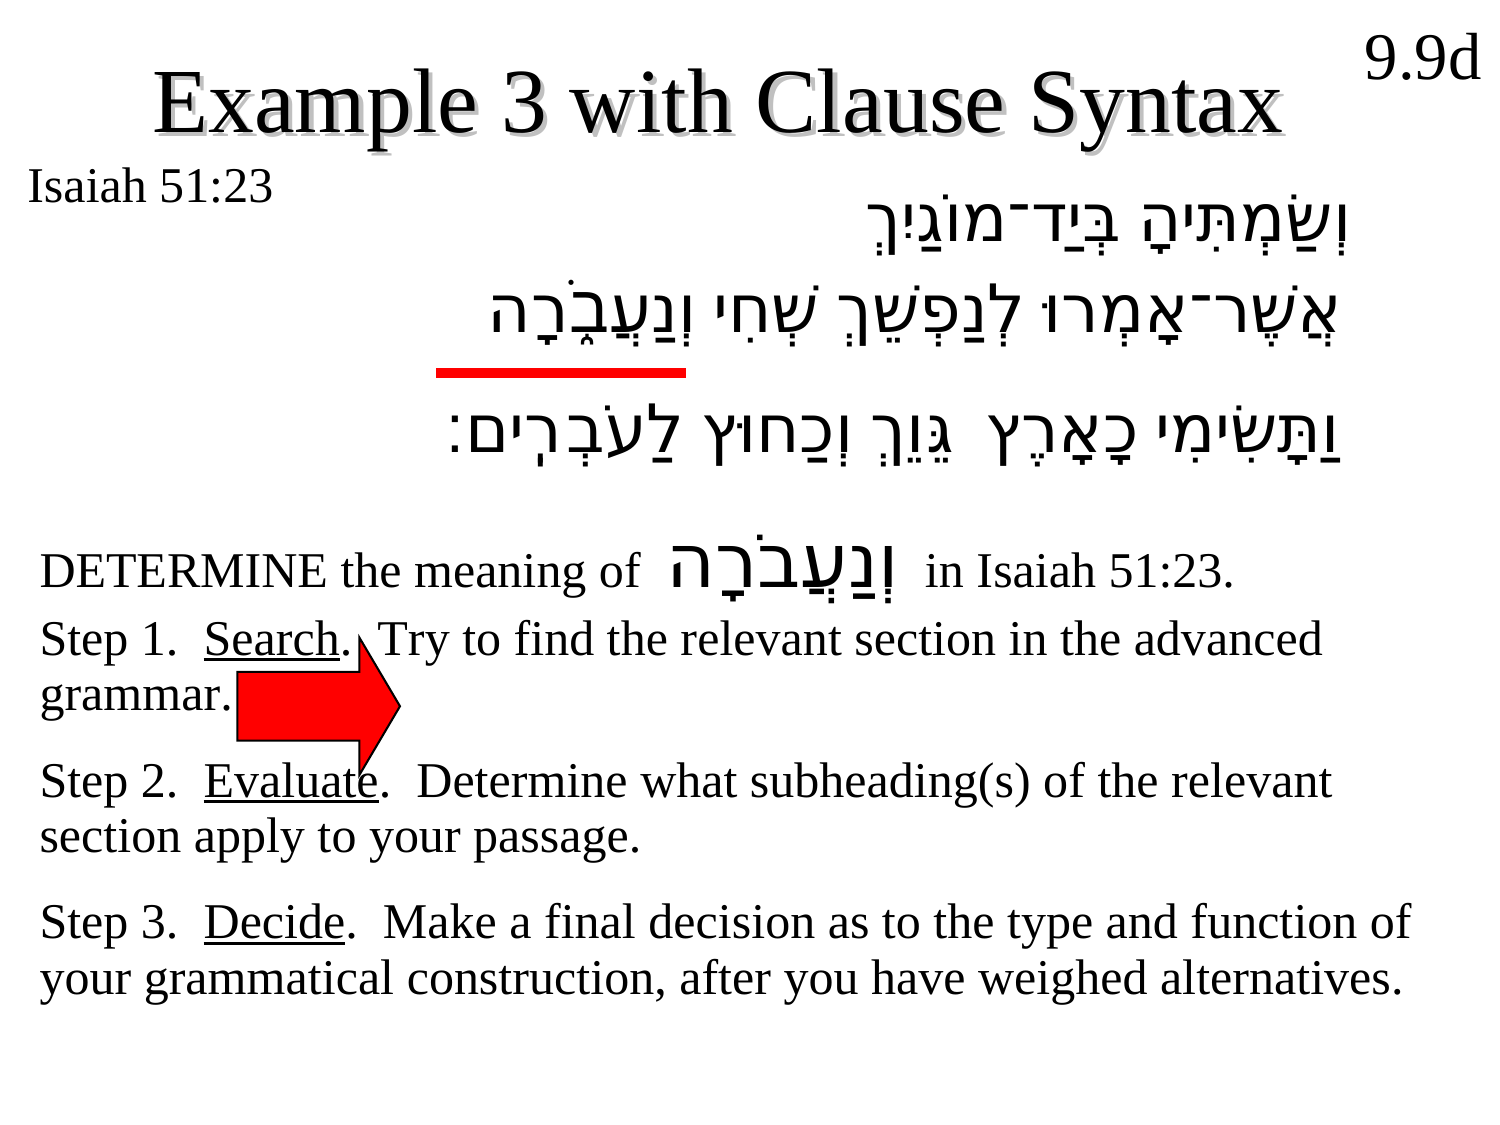

9.9d
# Example 3 with Clause Syntax
Isaiah 51:23
 וְשַׂמְתִּיהָ בְּיַד־מוֹגַיִךְ
 אֲשֶׁר־אָמְרוּ לְנַפְשֵׁךְ שְׁחִי וְנַעֲבֹ֑רָה
וַתָּשִׂימִי כָאָרֶץ גֵּוֵךְ וְכַחוּץ לַעֹבְרִֽים׃
DETERMINE the meaning of וְנַעֲבֹרָה in Isaiah 51:23.
Step 1. Search. Try to find the relevant section in the advanced grammar.
Step 2. Evaluate. Determine what subheading(s) of the relevant section apply to your passage.
Step 3. Decide. Make a final decision as to the type and function of your grammatical construction, after you have weighed alternatives.